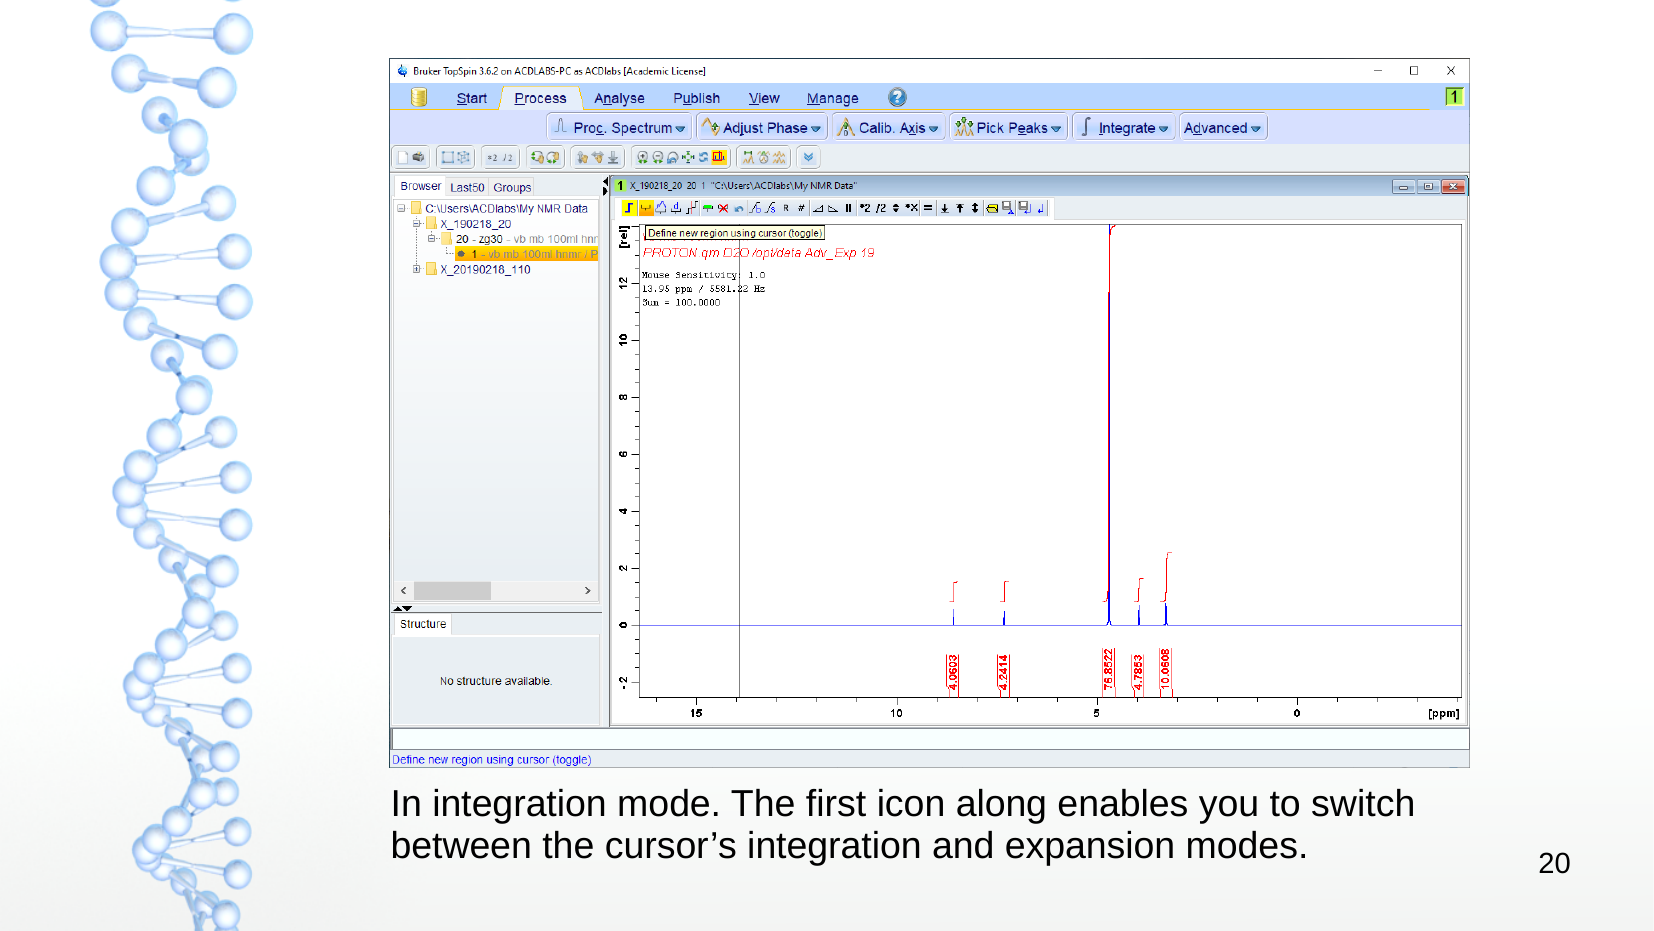

In integration mode. The first icon along enables you to switch
between the cursor’s integration and expansion modes.
20